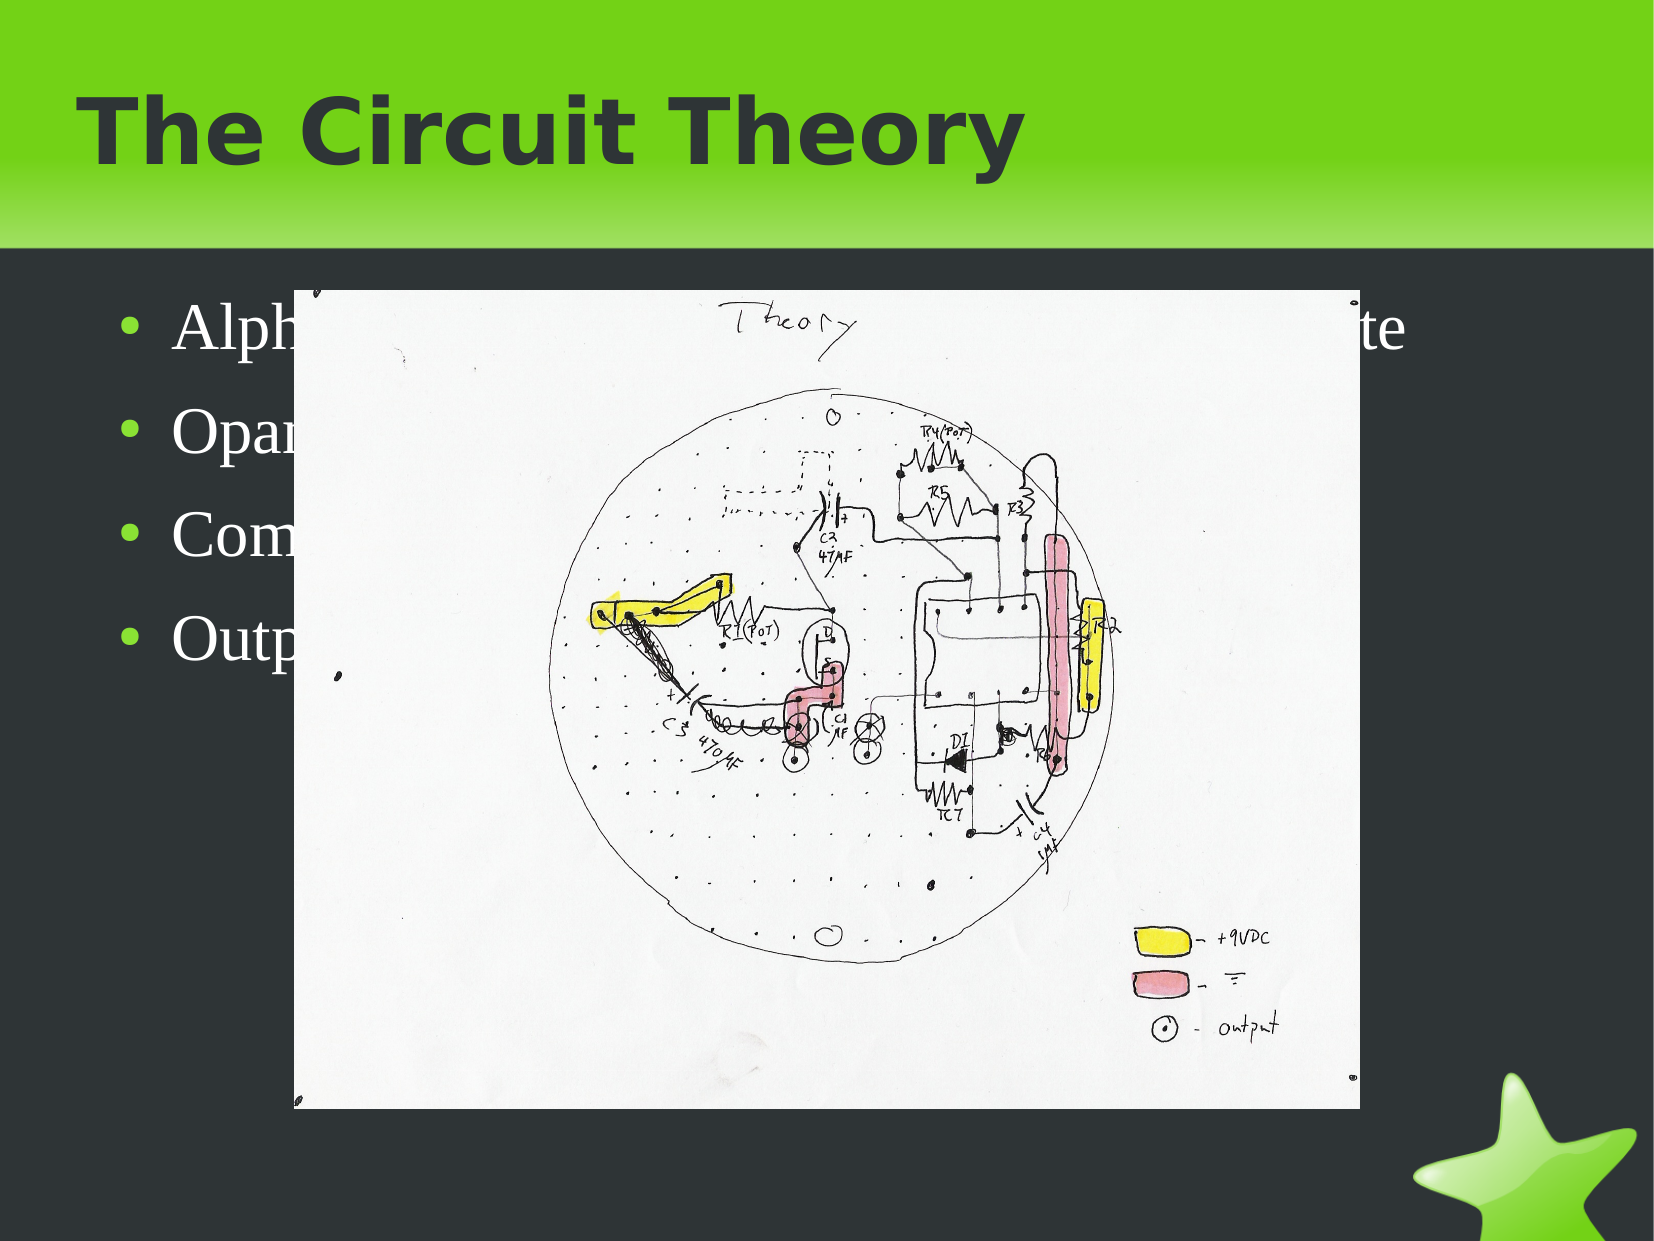

# The Circuit Theory
Alpha Particle Ionizes air, activates JFET gate
Opamp amplifies signal
Comparator removes smaller signals
Output to counter